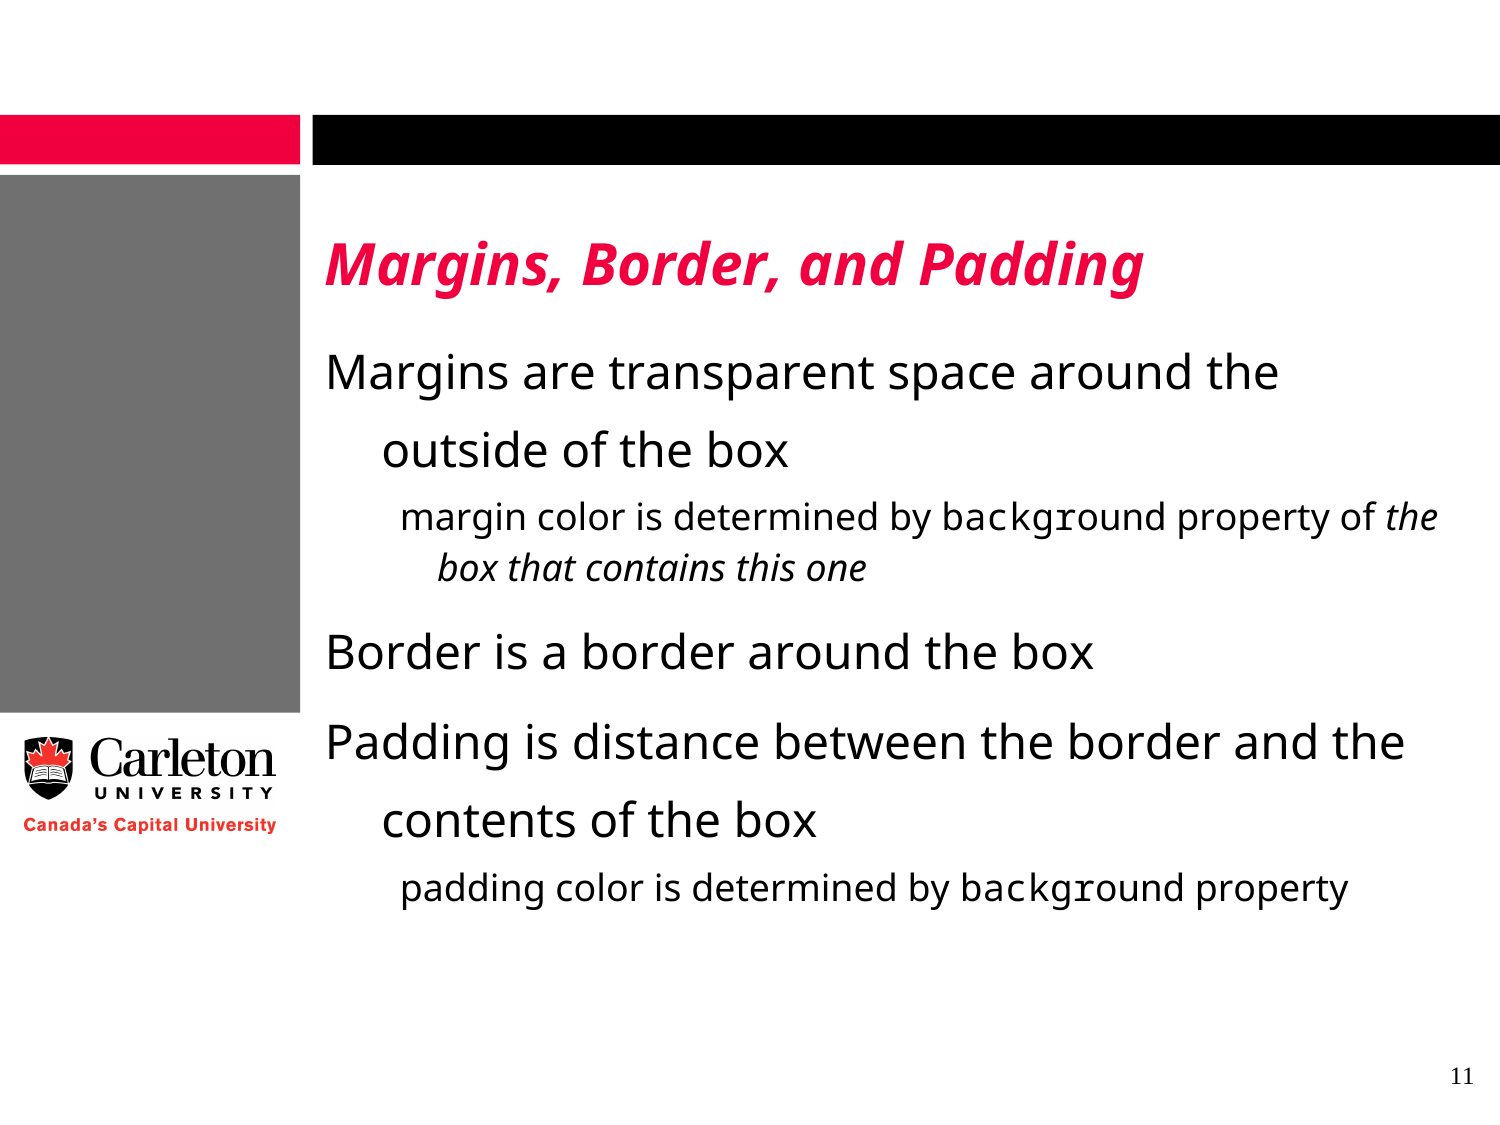

# Margins, Border, and Padding
Margins are transparent space around the outside of the box
margin color is determined by background property of the box that contains this one
Border is a border around the box
Padding is distance between the border and the contents of the box
padding color is determined by background property
11